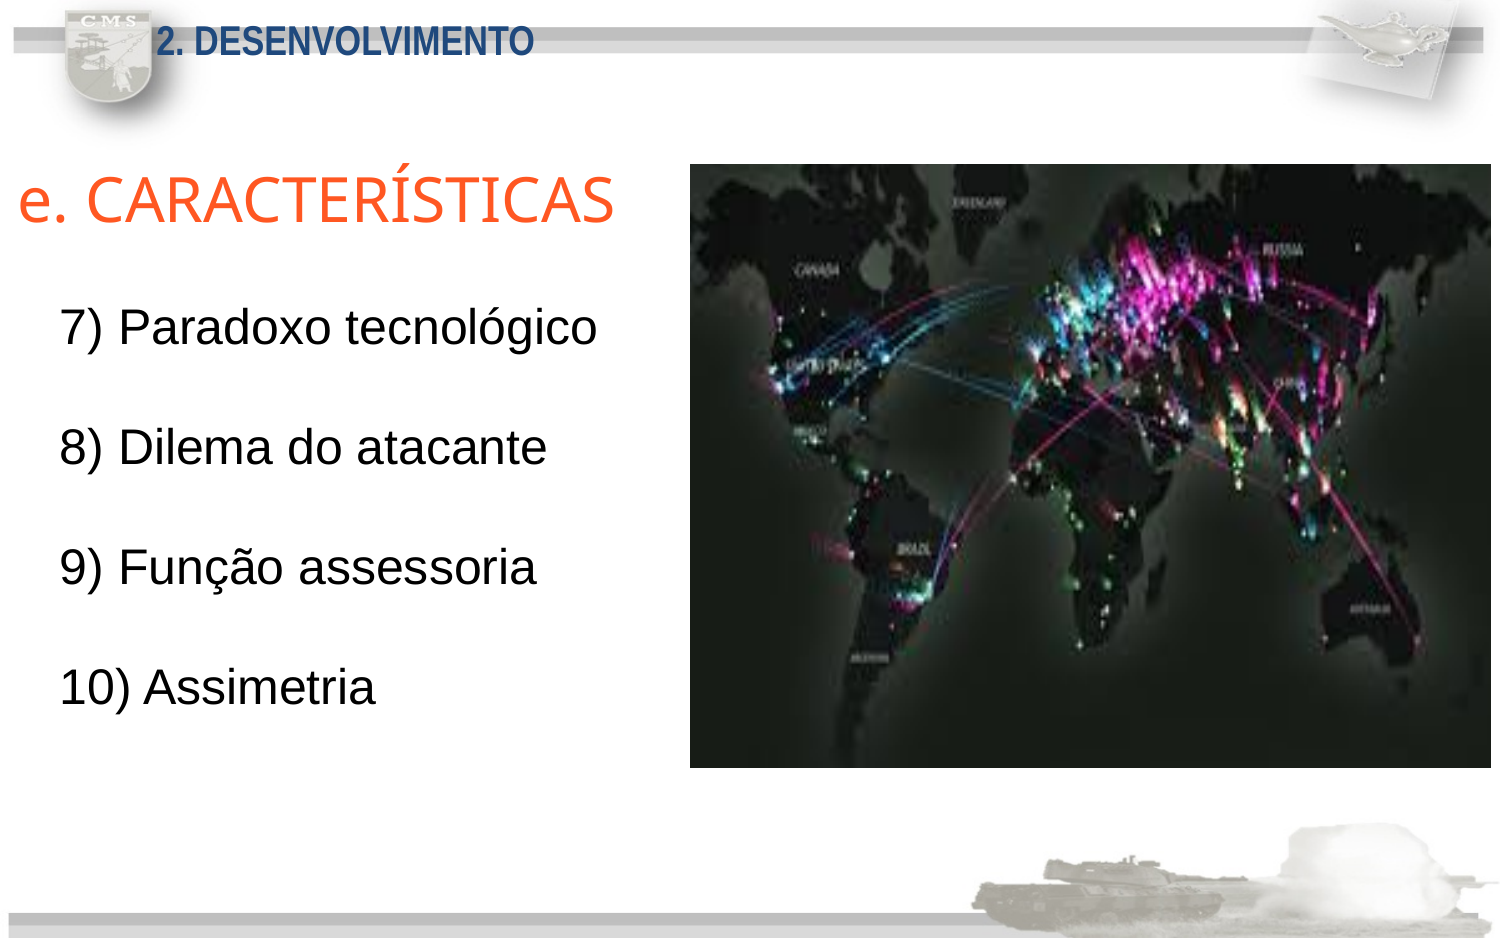

2. DESENVOLVIMENTO
e. CARACTERÍSTICAS
7) Paradoxo tecnológico
8) Dilema do atacante
9) Função assessoria
10) Assimetria